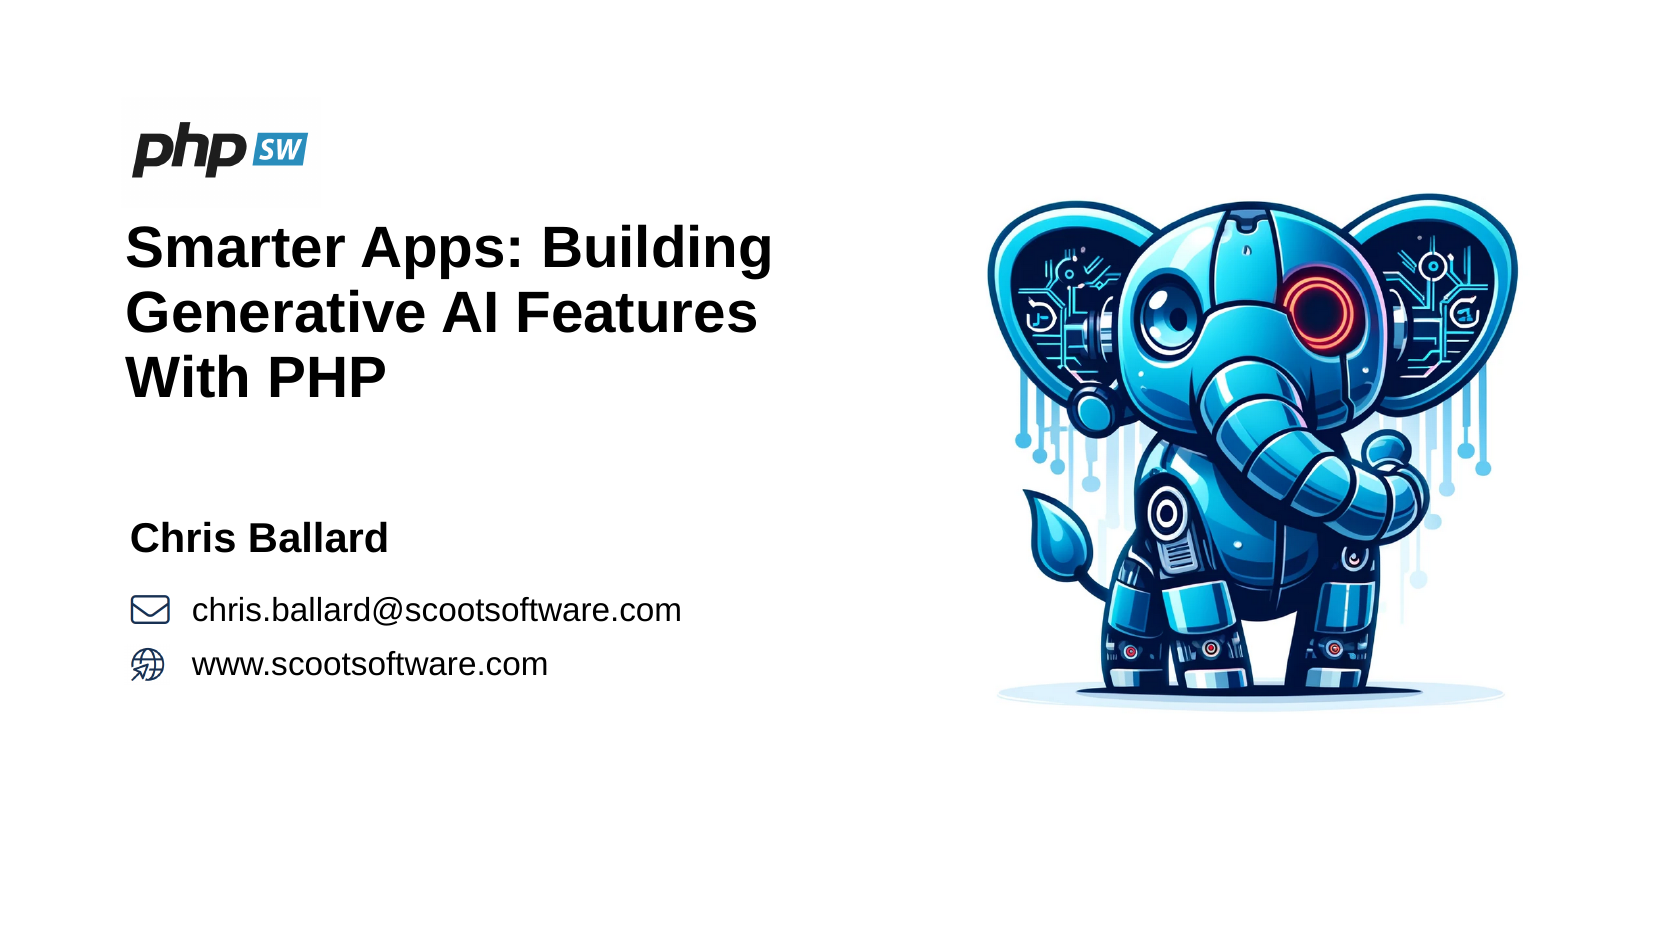

Smarter Apps: Building
Generative AI Features
With PHP
Chris Ballard
chris.ballard@scootsoftware.com
www.scootsoftware.com